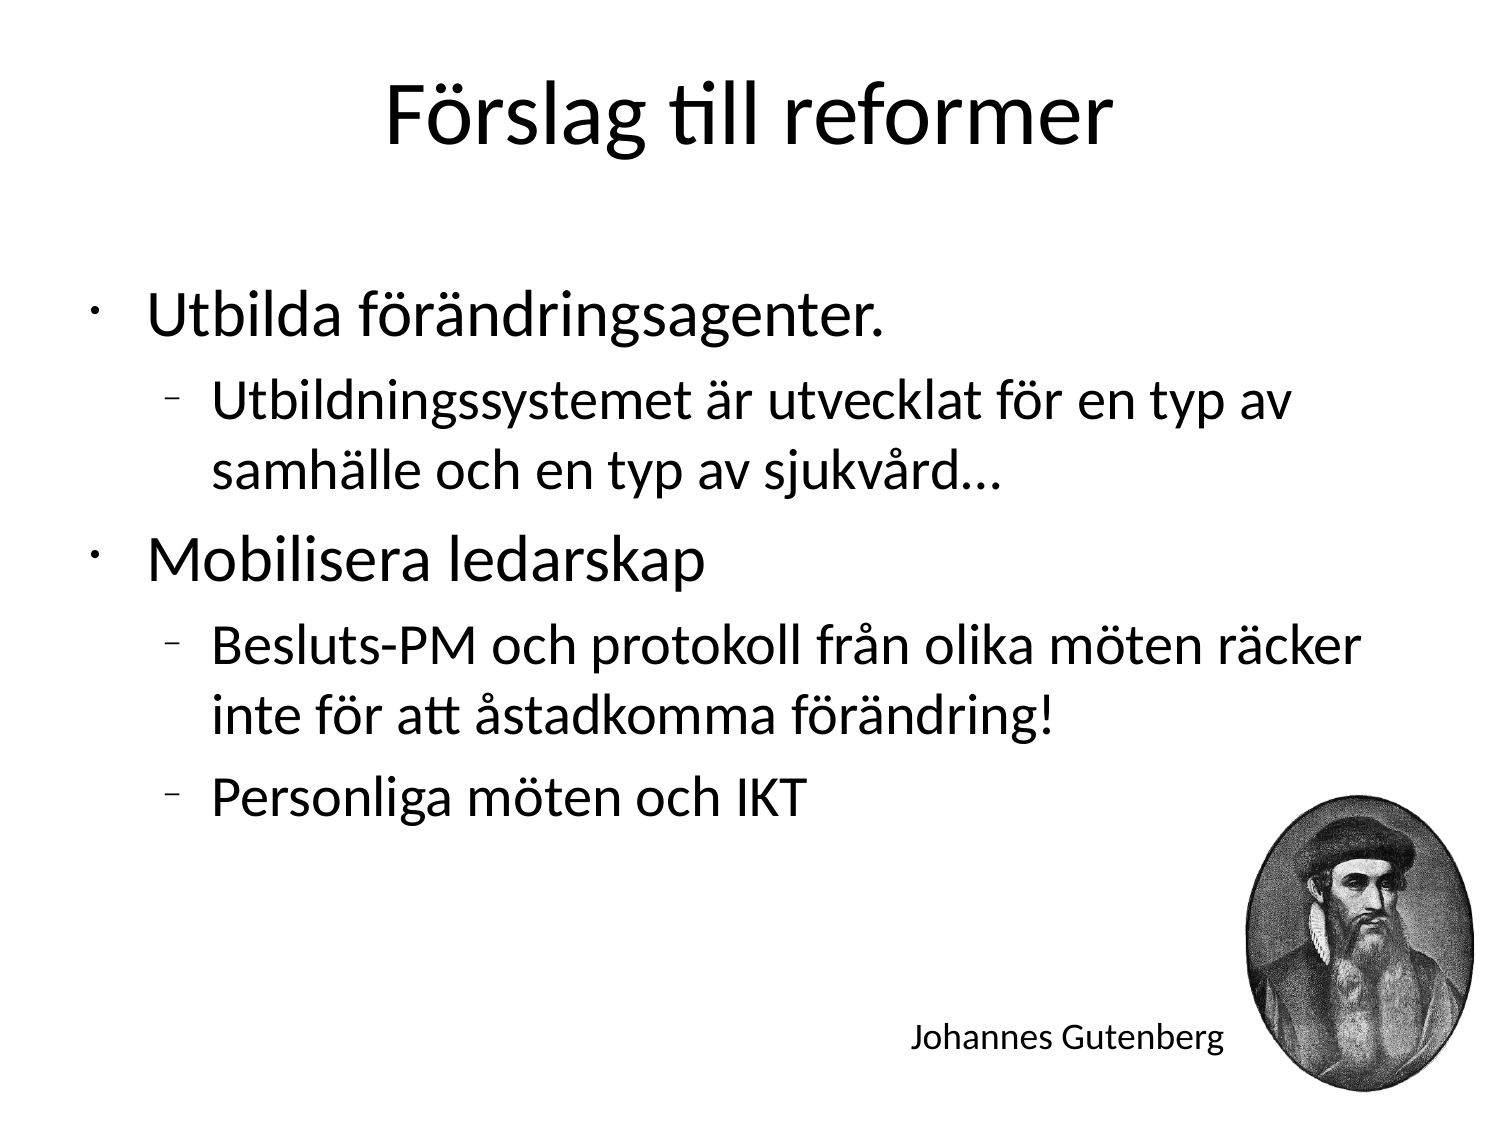

# Förslag till reformer
Utbilda förändringsagenter.
Utbildningssystemet är utvecklat för en typ av samhälle och en typ av sjukvård…
Mobilisera ledarskap
Besluts-PM och protokoll från olika möten räcker inte för att åstadkomma förändring!
Personliga möten och IKT
Johannes Gutenberg